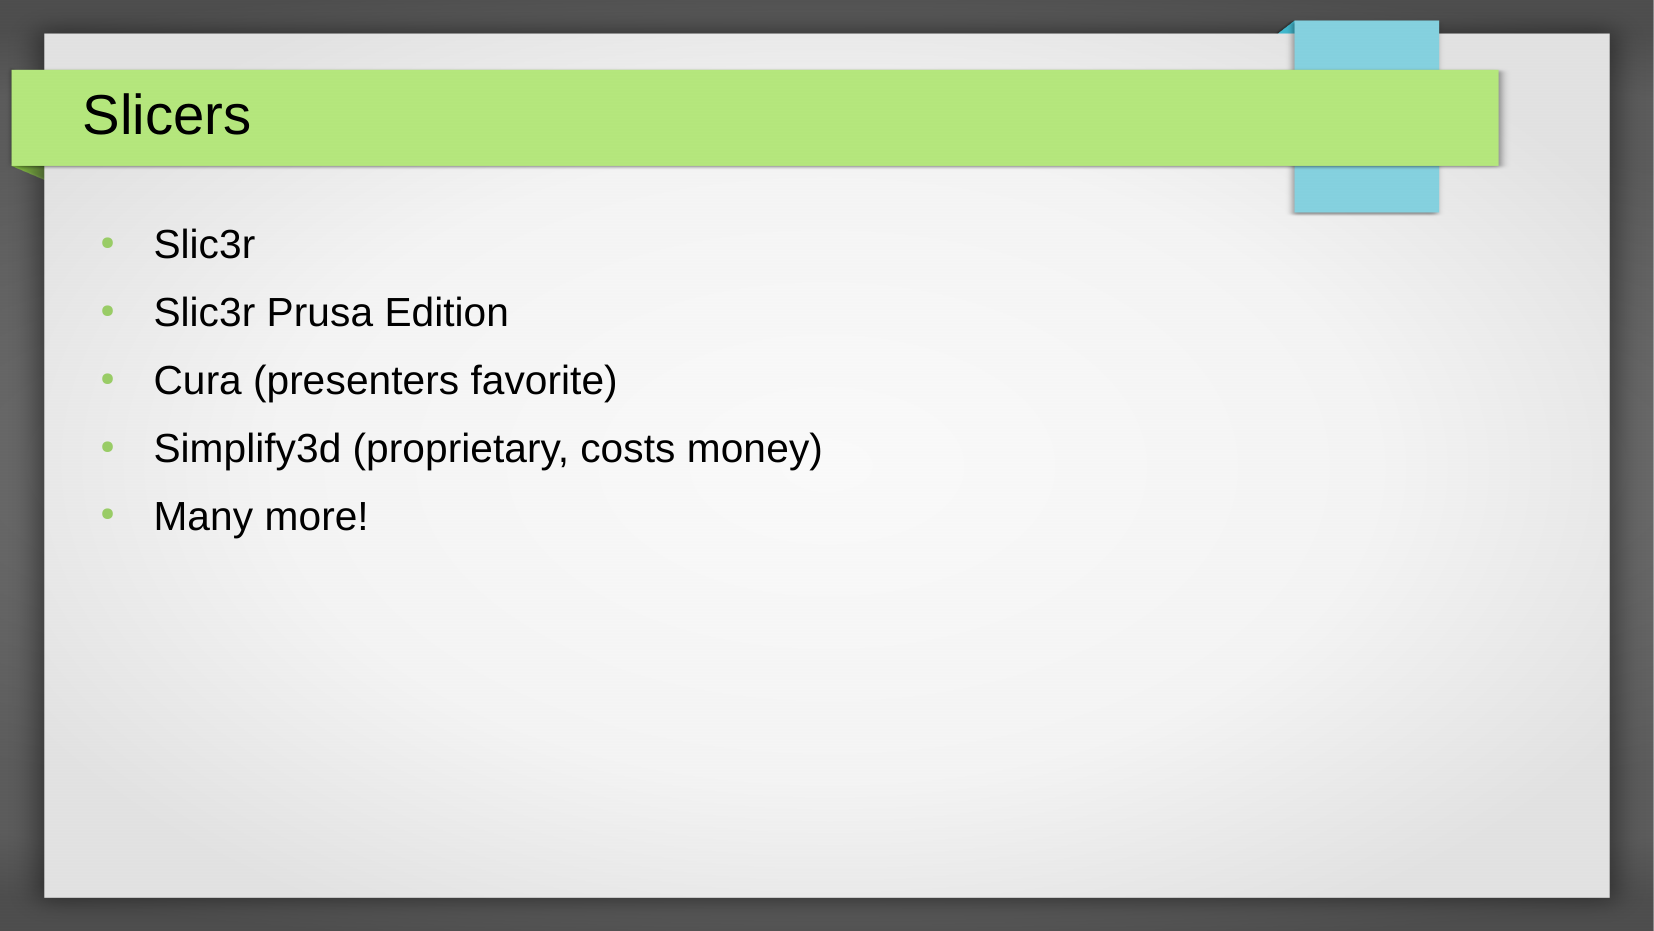

# Slicers
Slic3r
Slic3r Prusa Edition
Cura (presenters favorite)
Simplify3d (proprietary, costs money)
Many more!